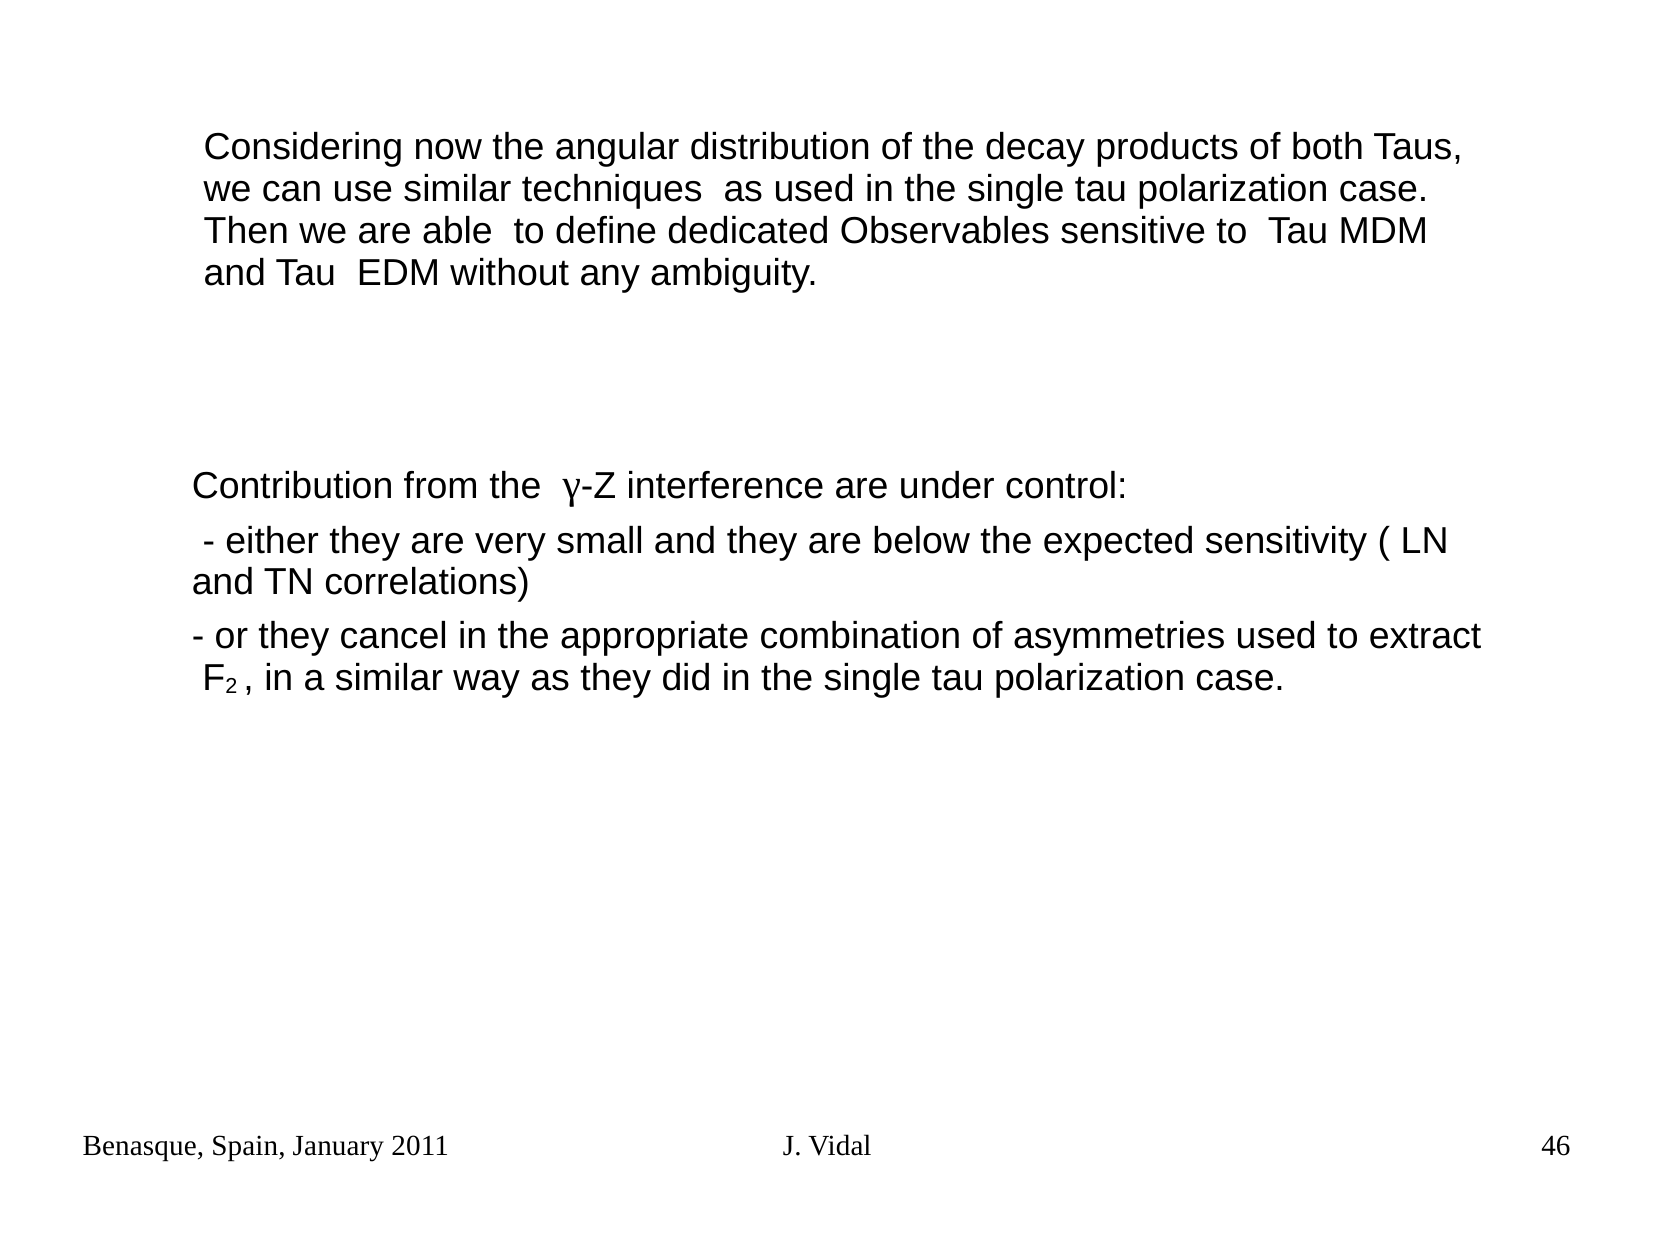

Considering now the angular distribution of the decay products of both Taus, we can use similar techniques as used in the single tau polarization case. Then we are able to define dedicated Observables sensitive to Tau MDM and Tau EDM without any ambiguity.
Contribution from the γ-Z interference are under control:
 - either they are very small and they are below the expected sensitivity ( LN and TN correlations)
- or they cancel in the appropriate combination of asymmetries used to extract F2 , in a similar way as they did in the single tau polarization case.
Benasque, Spain, January 2011
J. Vidal
46